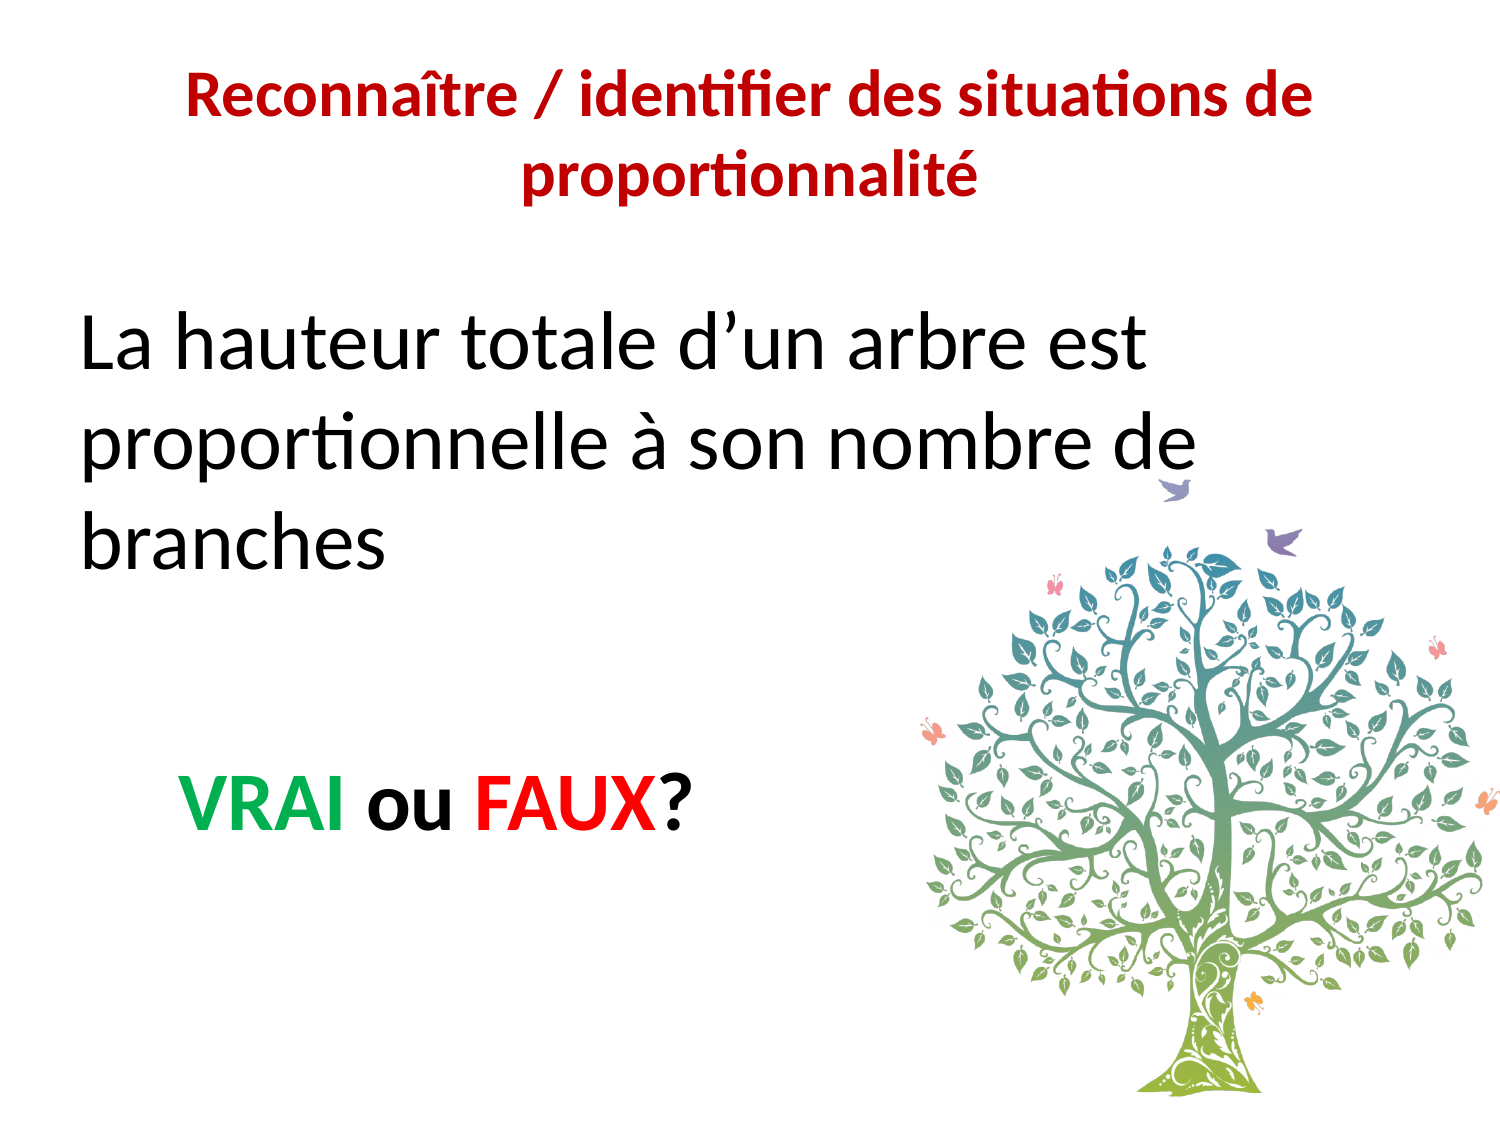

Reconnaître / identifier des situations de proportionnalité
La hauteur totale d’un arbre est proportionnelle à son nombre de branches
VRAI ou FAUX?